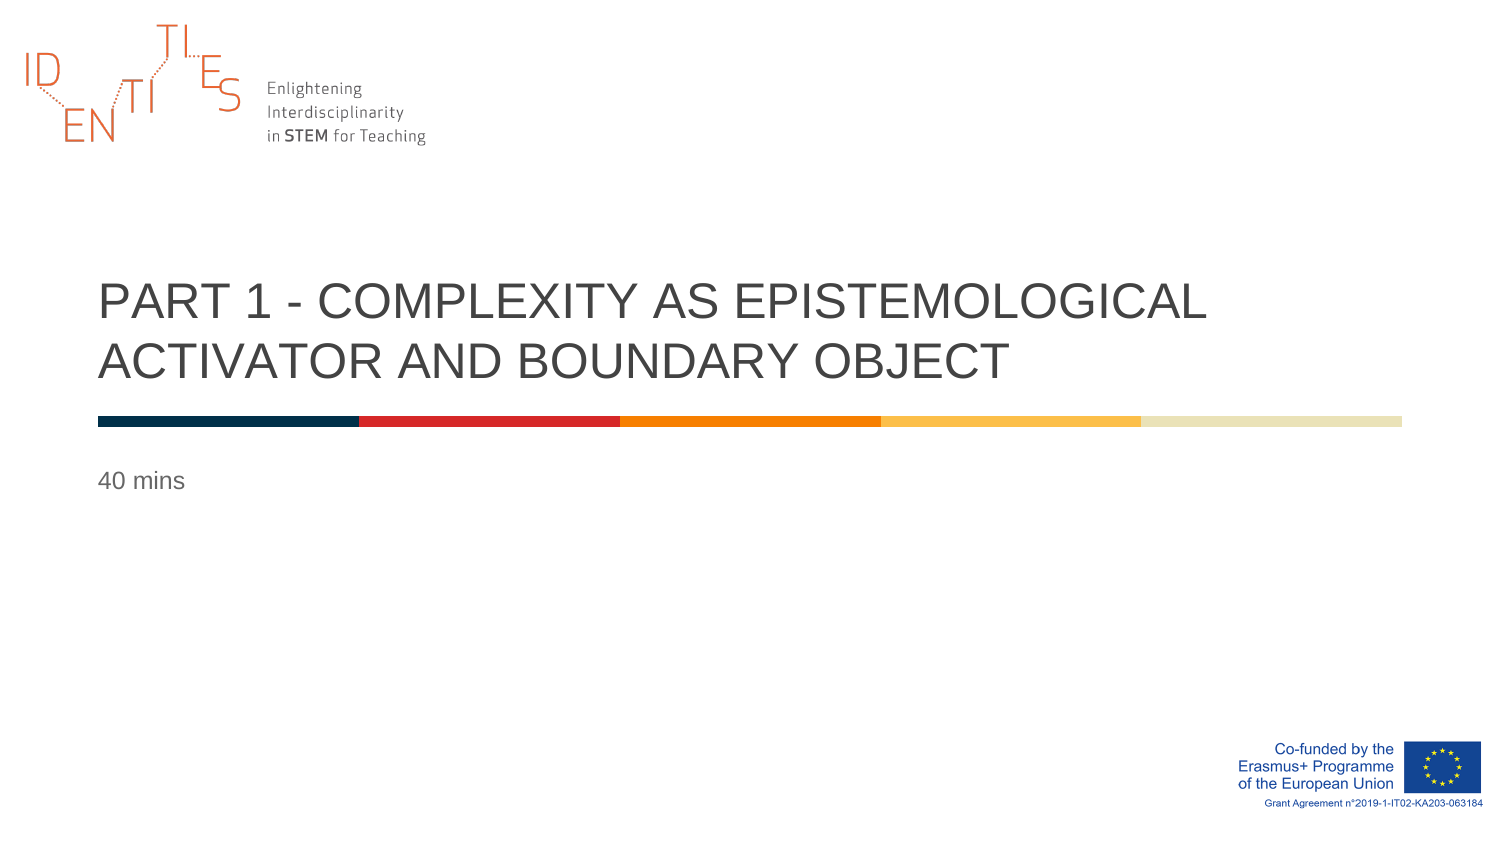

# PART 1 - COMPLEXITY AS EPISTEMOLOGICAL ACTIVATOR AND BOUNDARY OBJECT
40 mins